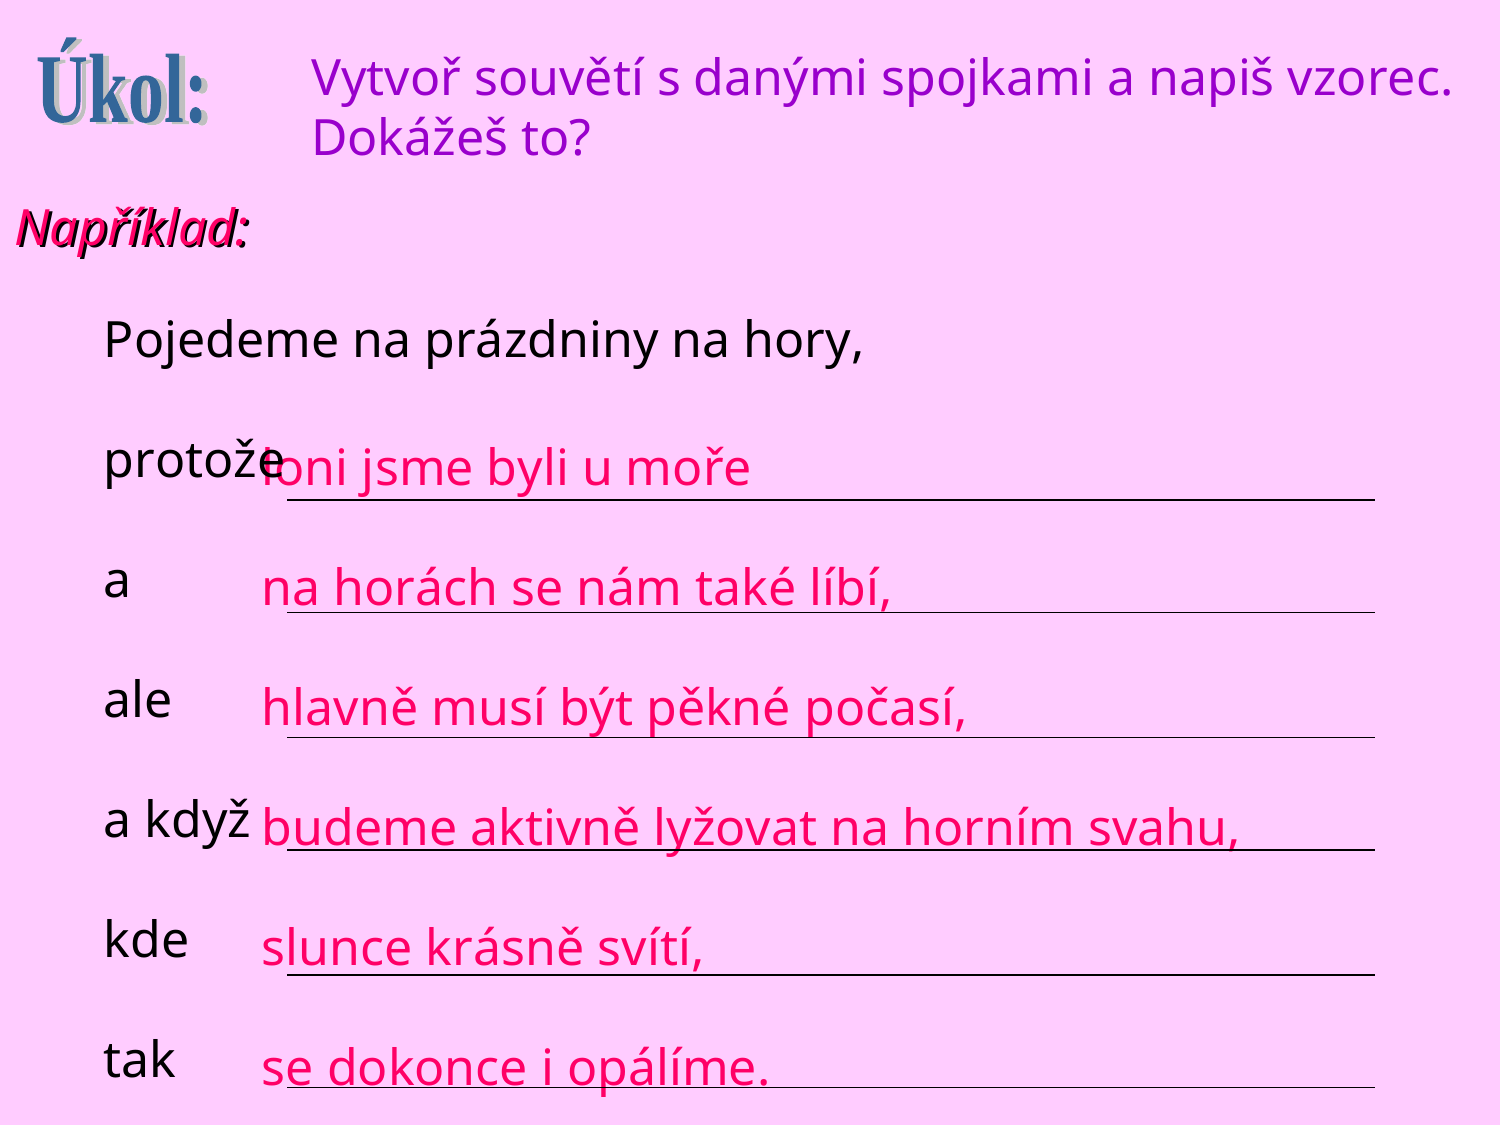

Úkol:
Vytvoř souvětí s danými spojkami a napiš vzorec.
Dokážeš to?
Například:
 loni jsme byli u moře
 na horách se nám také líbí,
 hlavně musí být pěkné počasí,
 budeme aktivně lyžovat na horním svahu,
 slunce krásně svítí,
 se dokonce i opálíme.
Pojedeme na prázdniny na hory,
protože
a
ale
a když
kde
tak